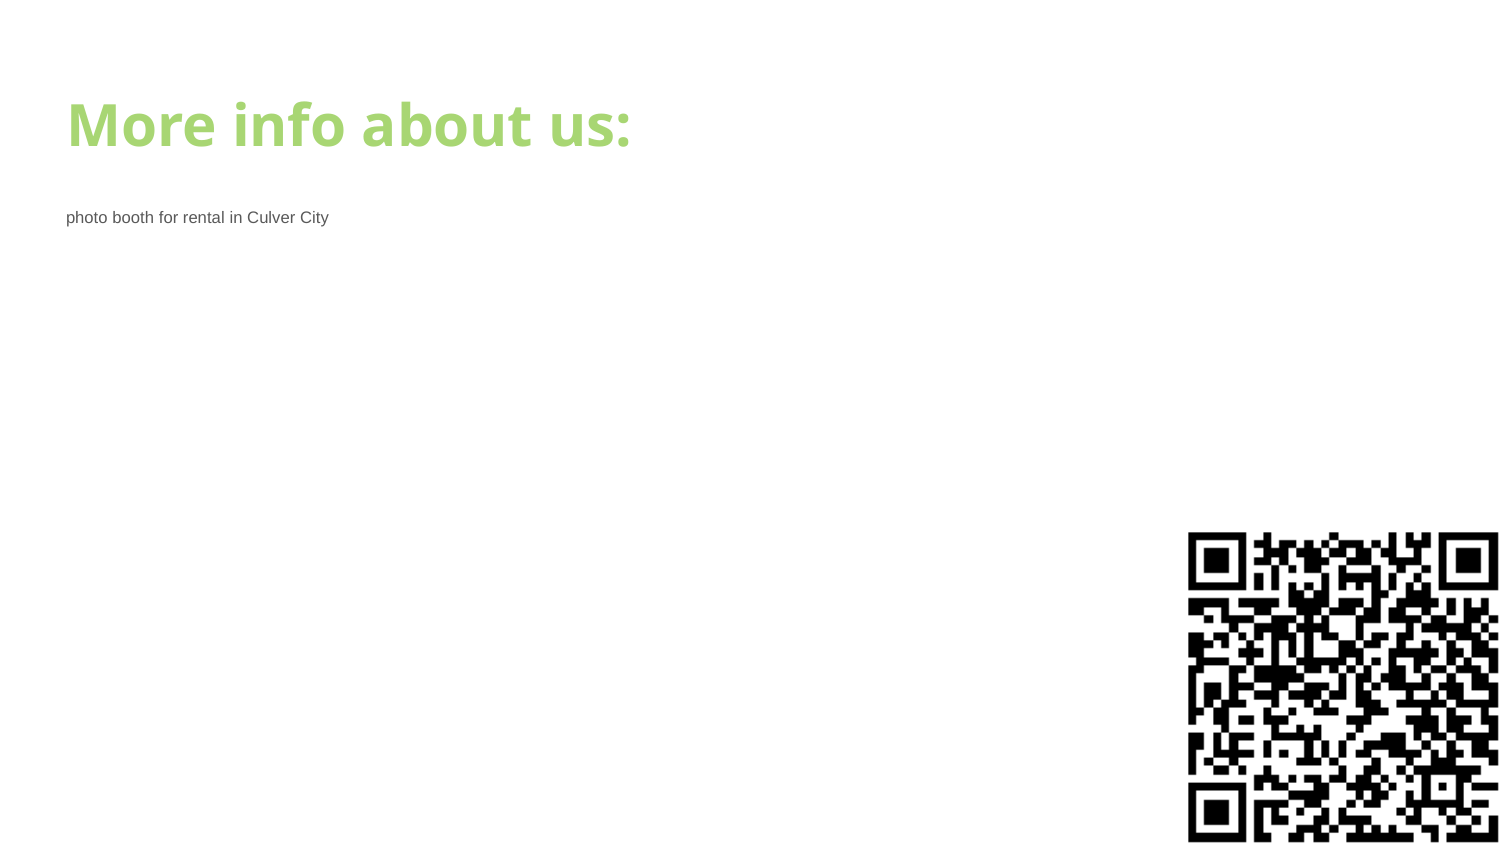

# More info about us:
photo booth for rental in Culver City